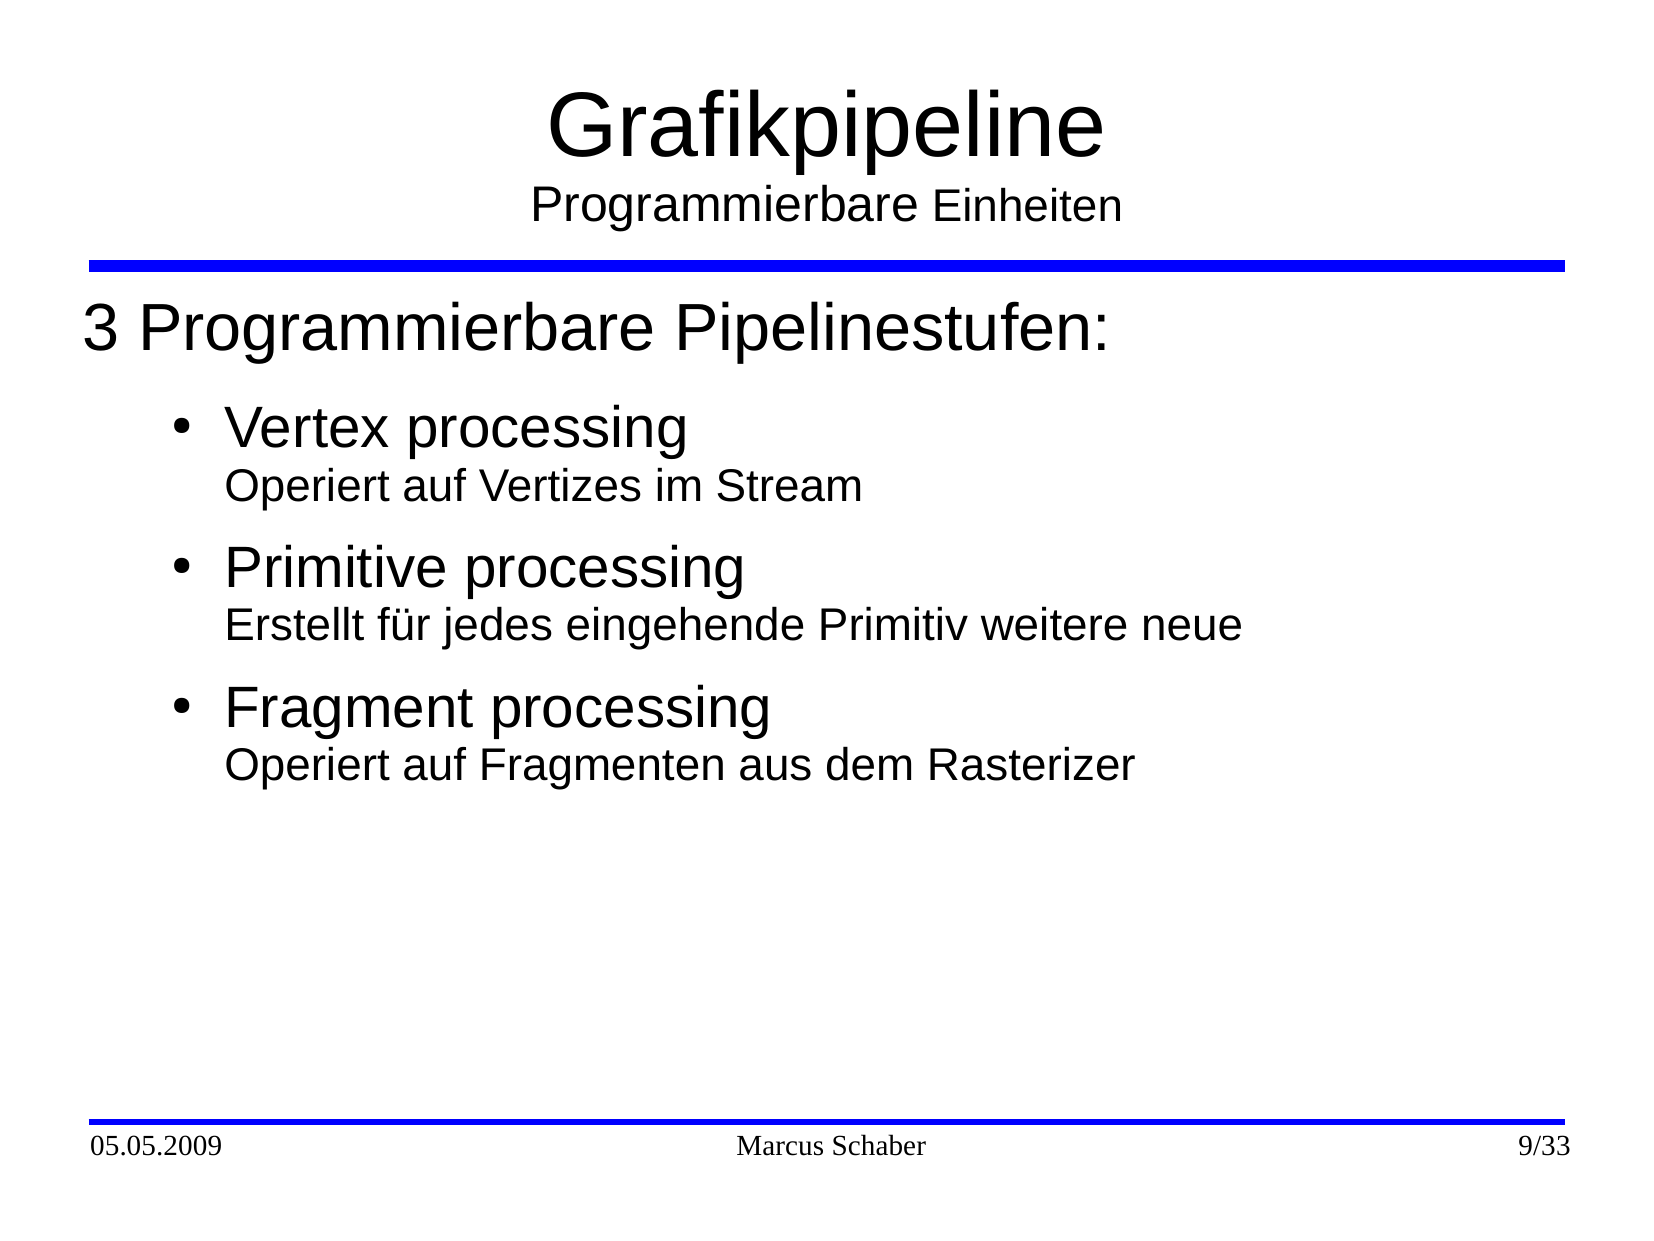

# Grafikpipeline Programmierbare Einheiten
3 Programmierbare Pipelinestufen:
Vertex processing
Operiert auf Vertizes im Stream
Primitive processing
Erstellt für jedes eingehende Primitiv weitere neue
Fragment processing
Operiert auf Fragmenten aus dem Rasterizer
9